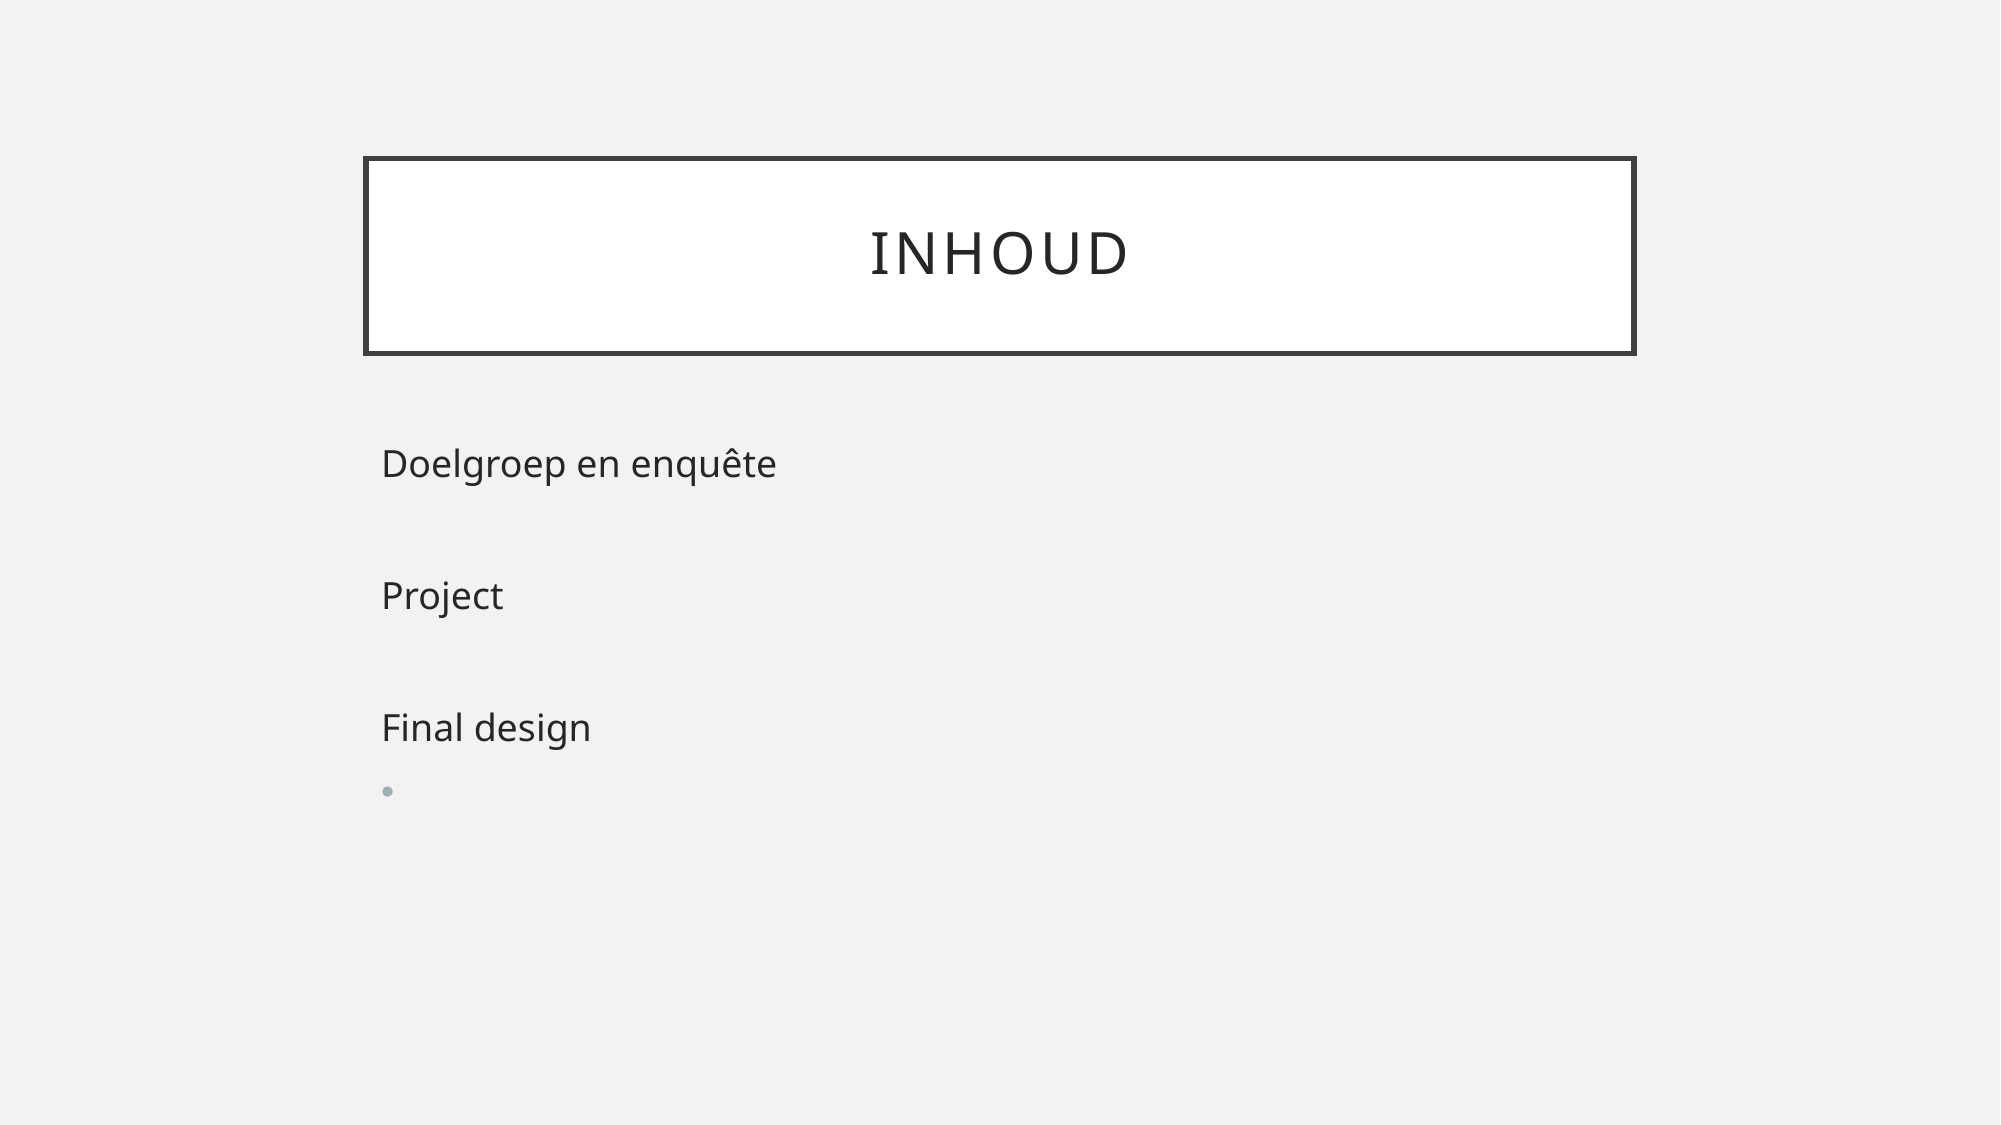

# Inhoud
Doelgroep en enquête
Project
Final design